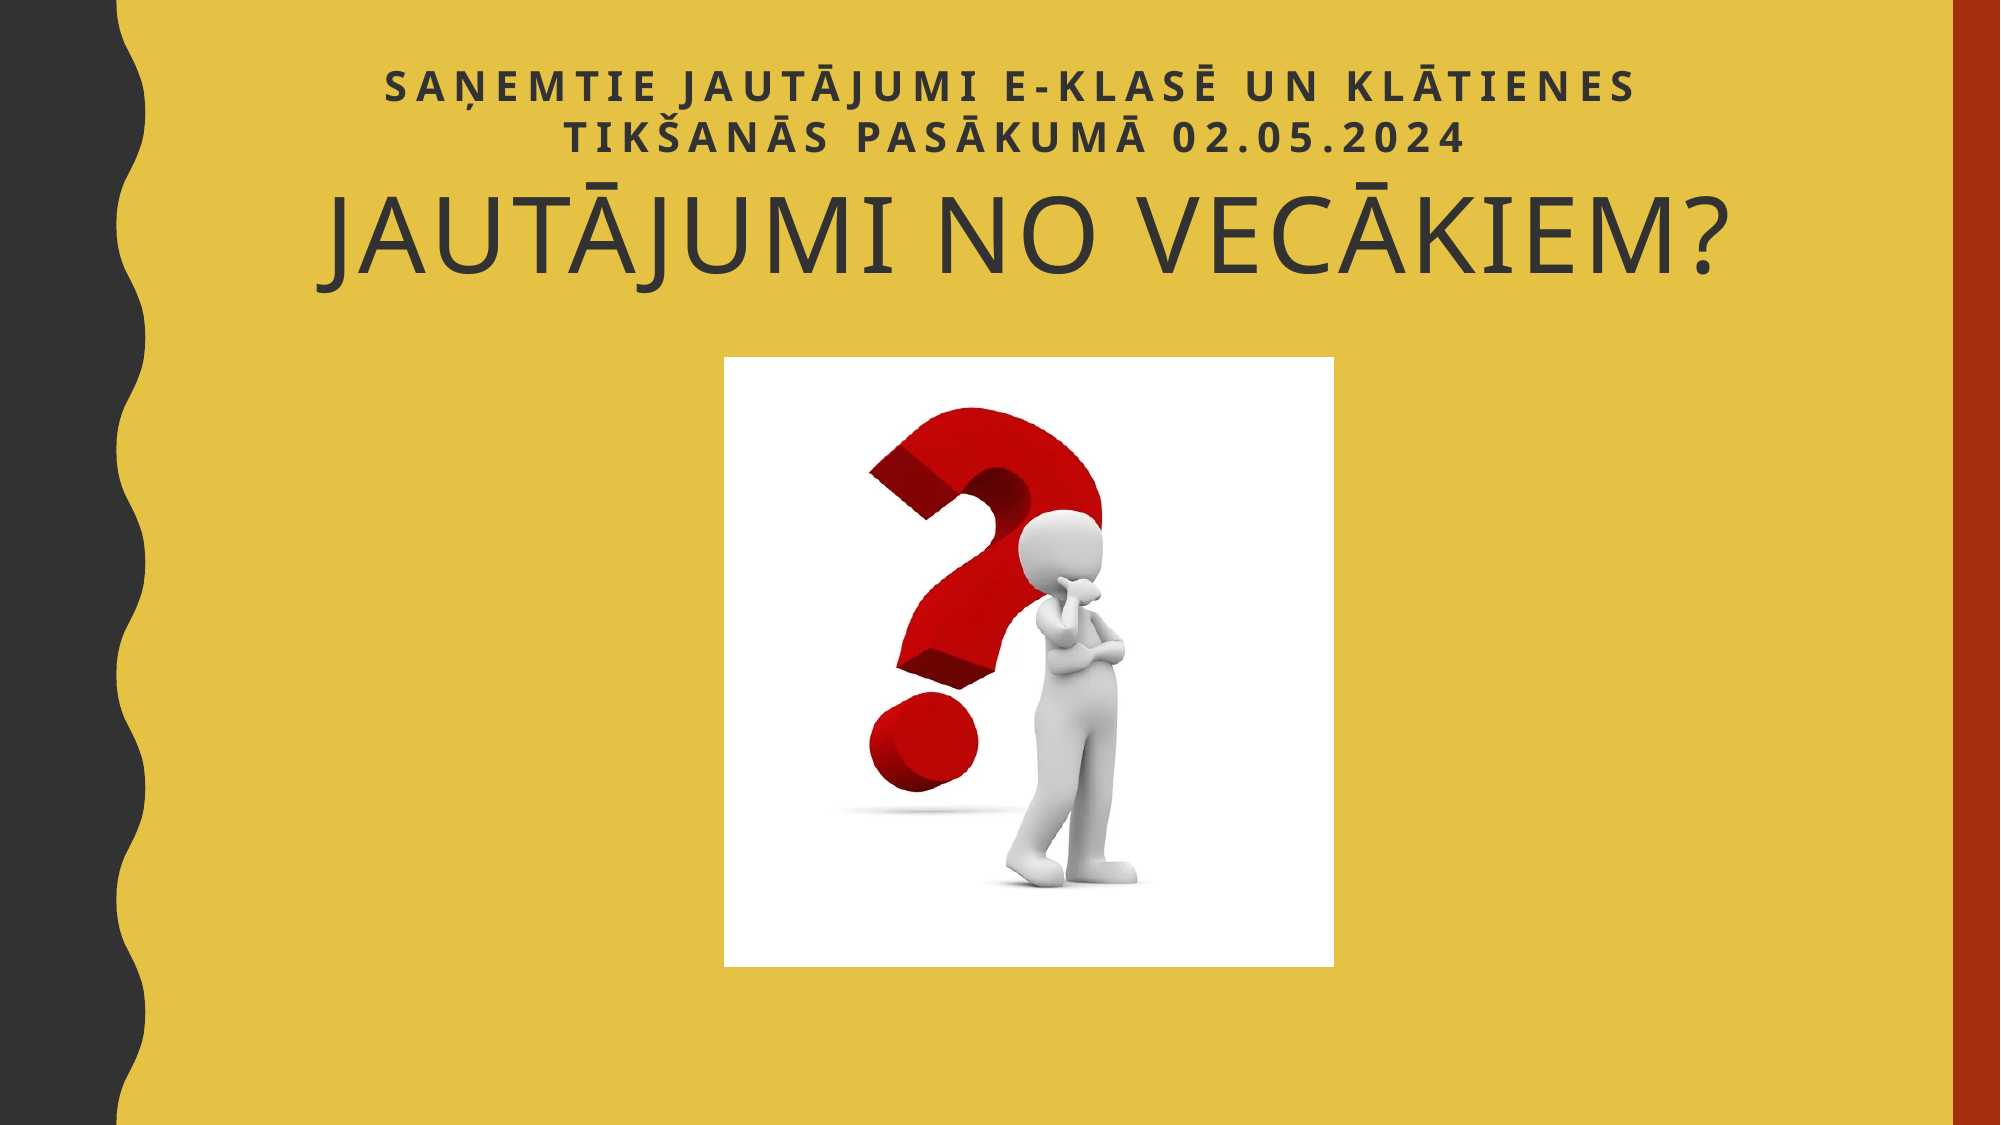

Saņemtie jautājumi e-klasē un klātienes tikšanās pasākumā 02.05.2024
# Jautājumi no vecākiem?